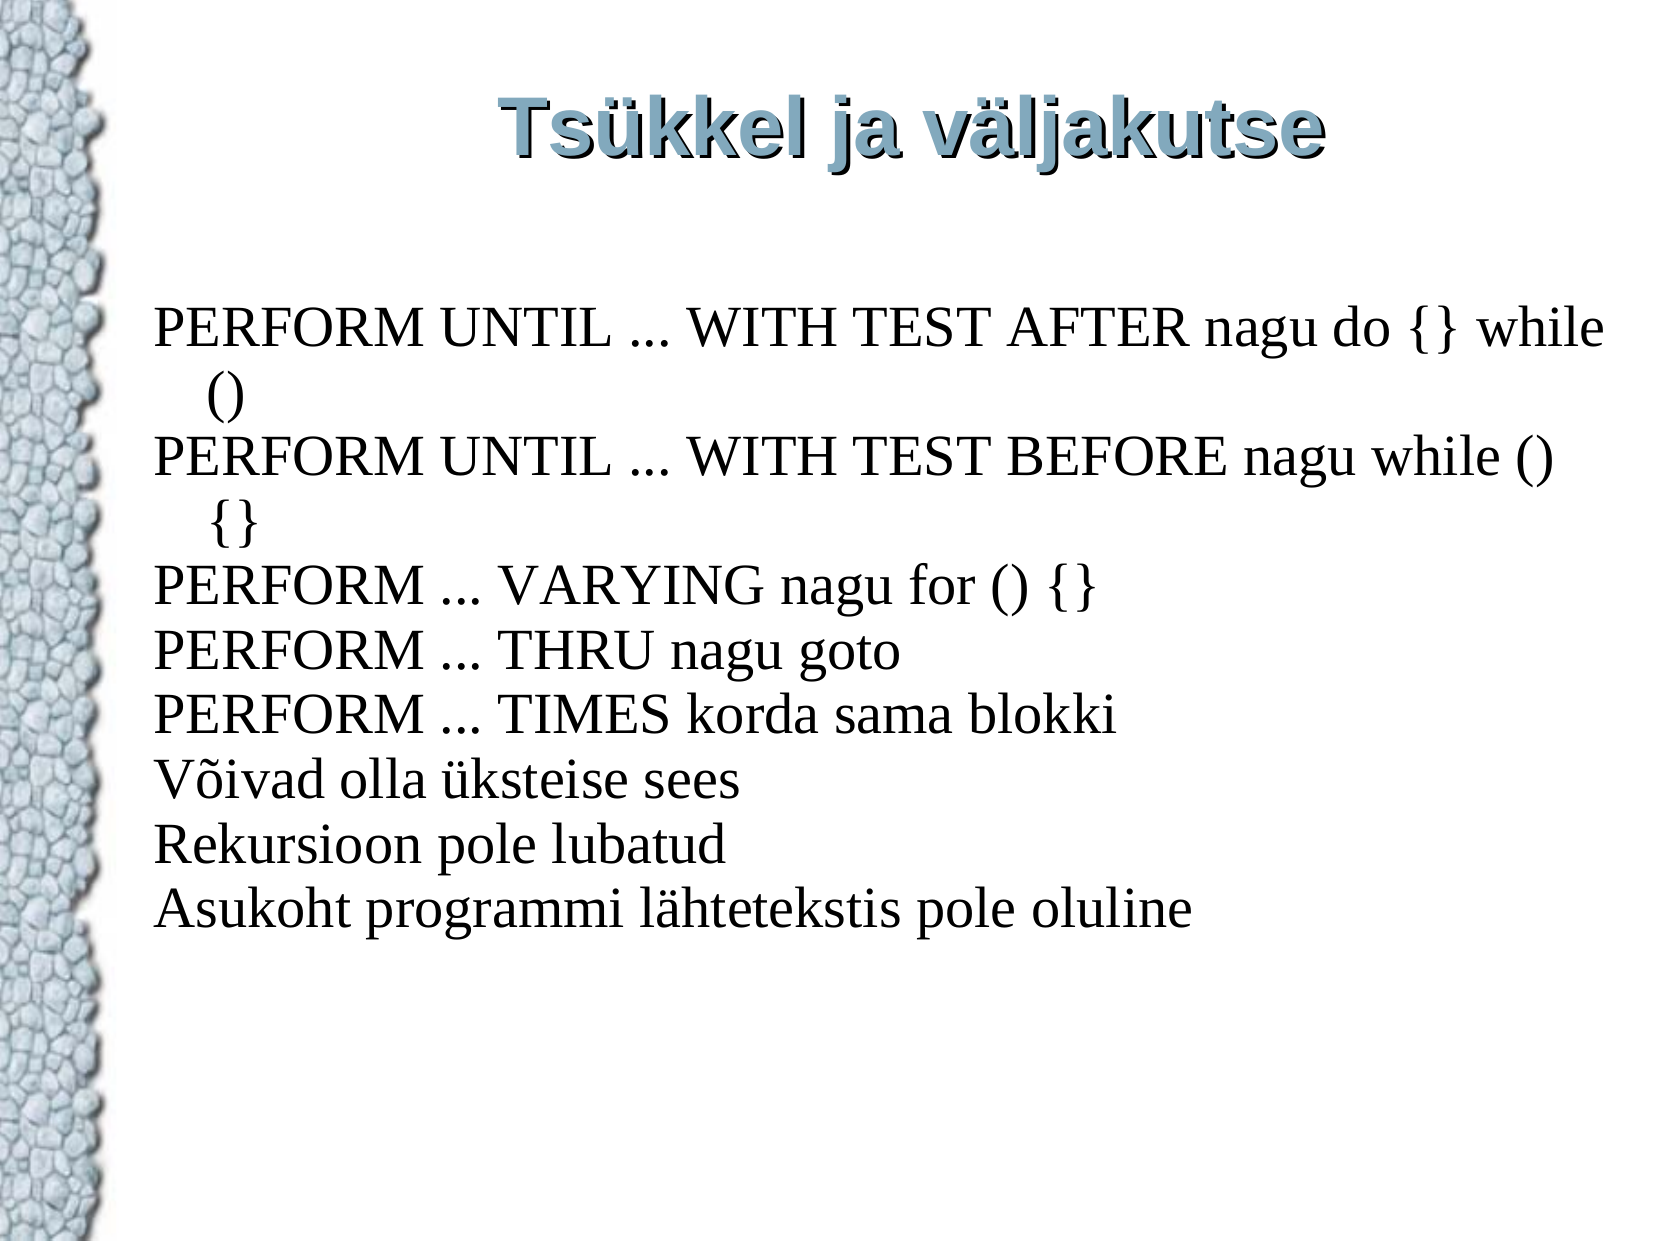

# Tsükkel ja väljakutse
PERFORM UNTIL ... WITH TEST AFTER nagu do {} while ()
PERFORM UNTIL ... WITH TEST BEFORE nagu while () {}
PERFORM ... VARYING nagu for () {}
PERFORM ... THRU nagu goto
PERFORM ... TIMES korda sama blokki
Võivad olla üksteise sees
Rekursioon pole lubatud
Asukoht programmi lähtetekstis pole oluline